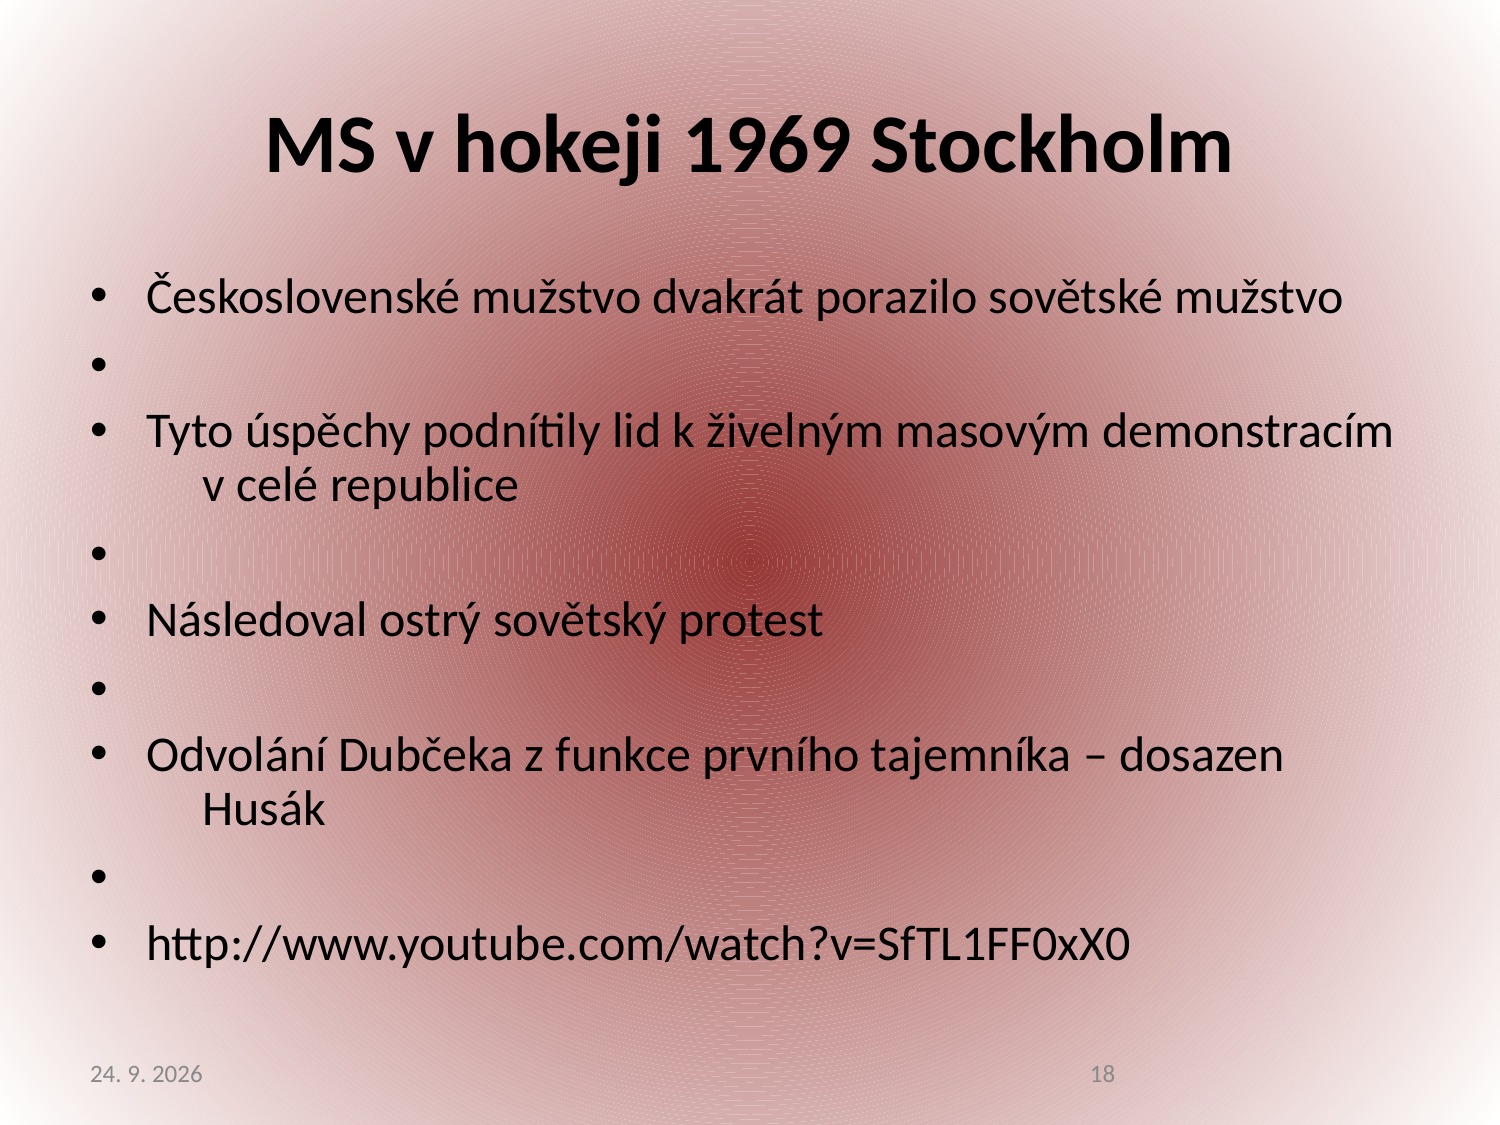

# MS v hokeji 1969 Stockholm
Československé mužstvo dvakrát porazilo sovětské mužstvo
Tyto úspěchy podnítily lid k živelným masovým demonstracím v celé republice
Následoval ostrý sovětský protest
Odvolání Dubčeka z funkce prvního tajemníka – dosazen Husák
http://www.youtube.com/watch?v=SfTL1FF0xX0